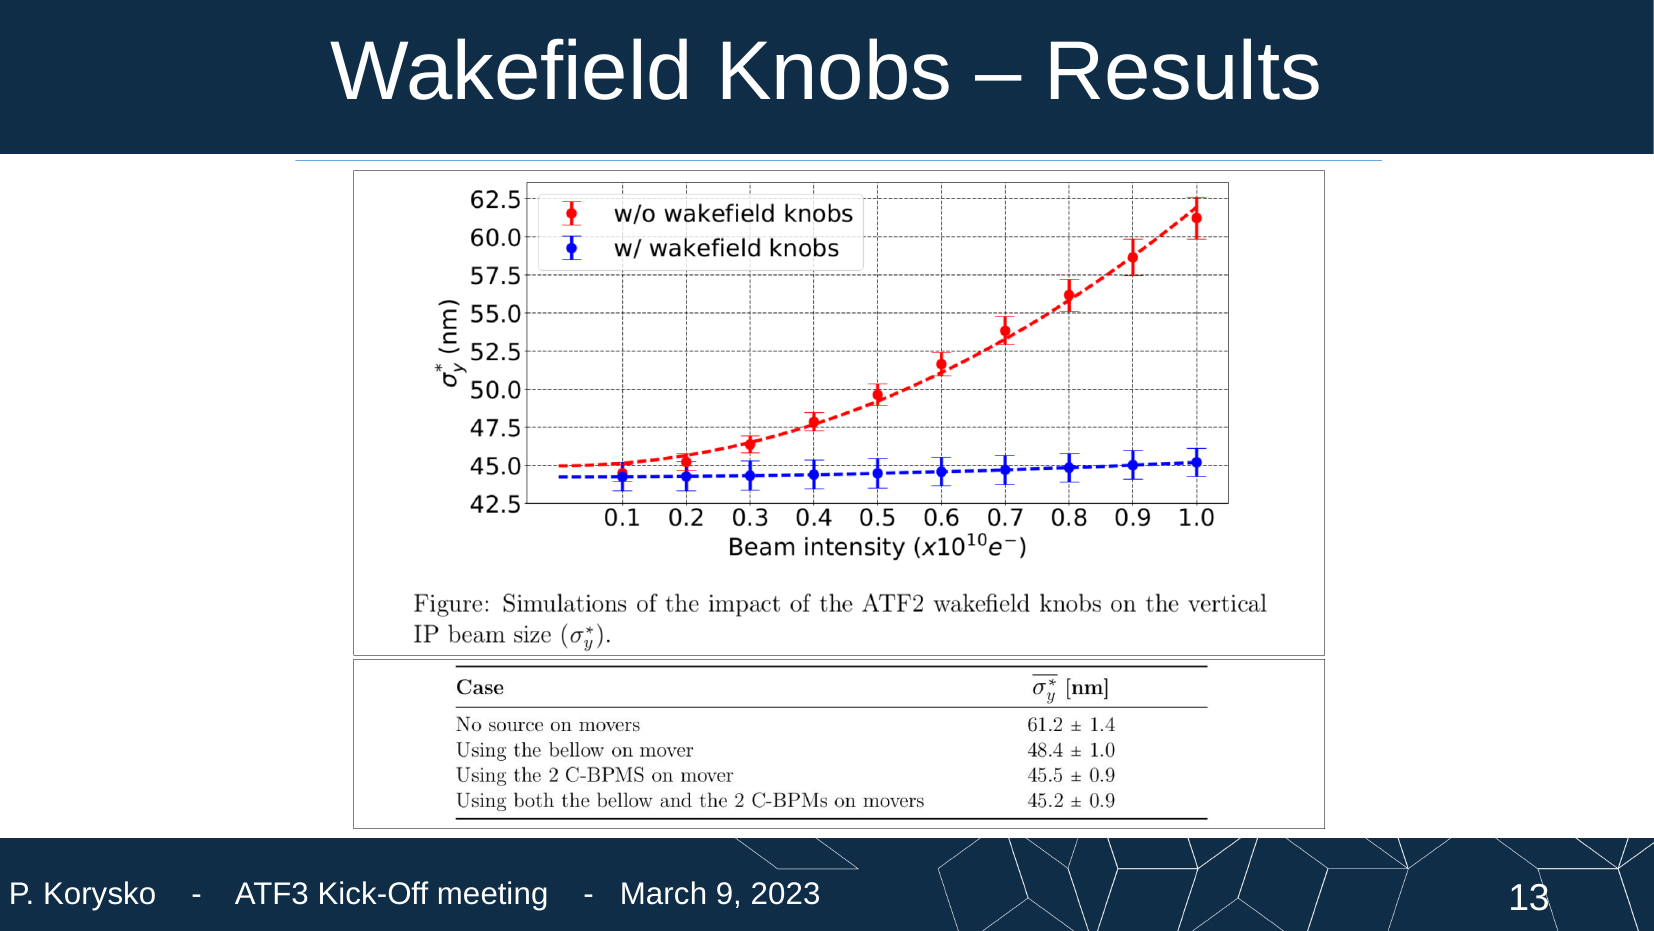

Wakefield Knobs – Results
P. Korysko - ATF3 Kick-Off meeting - March 9, 2023